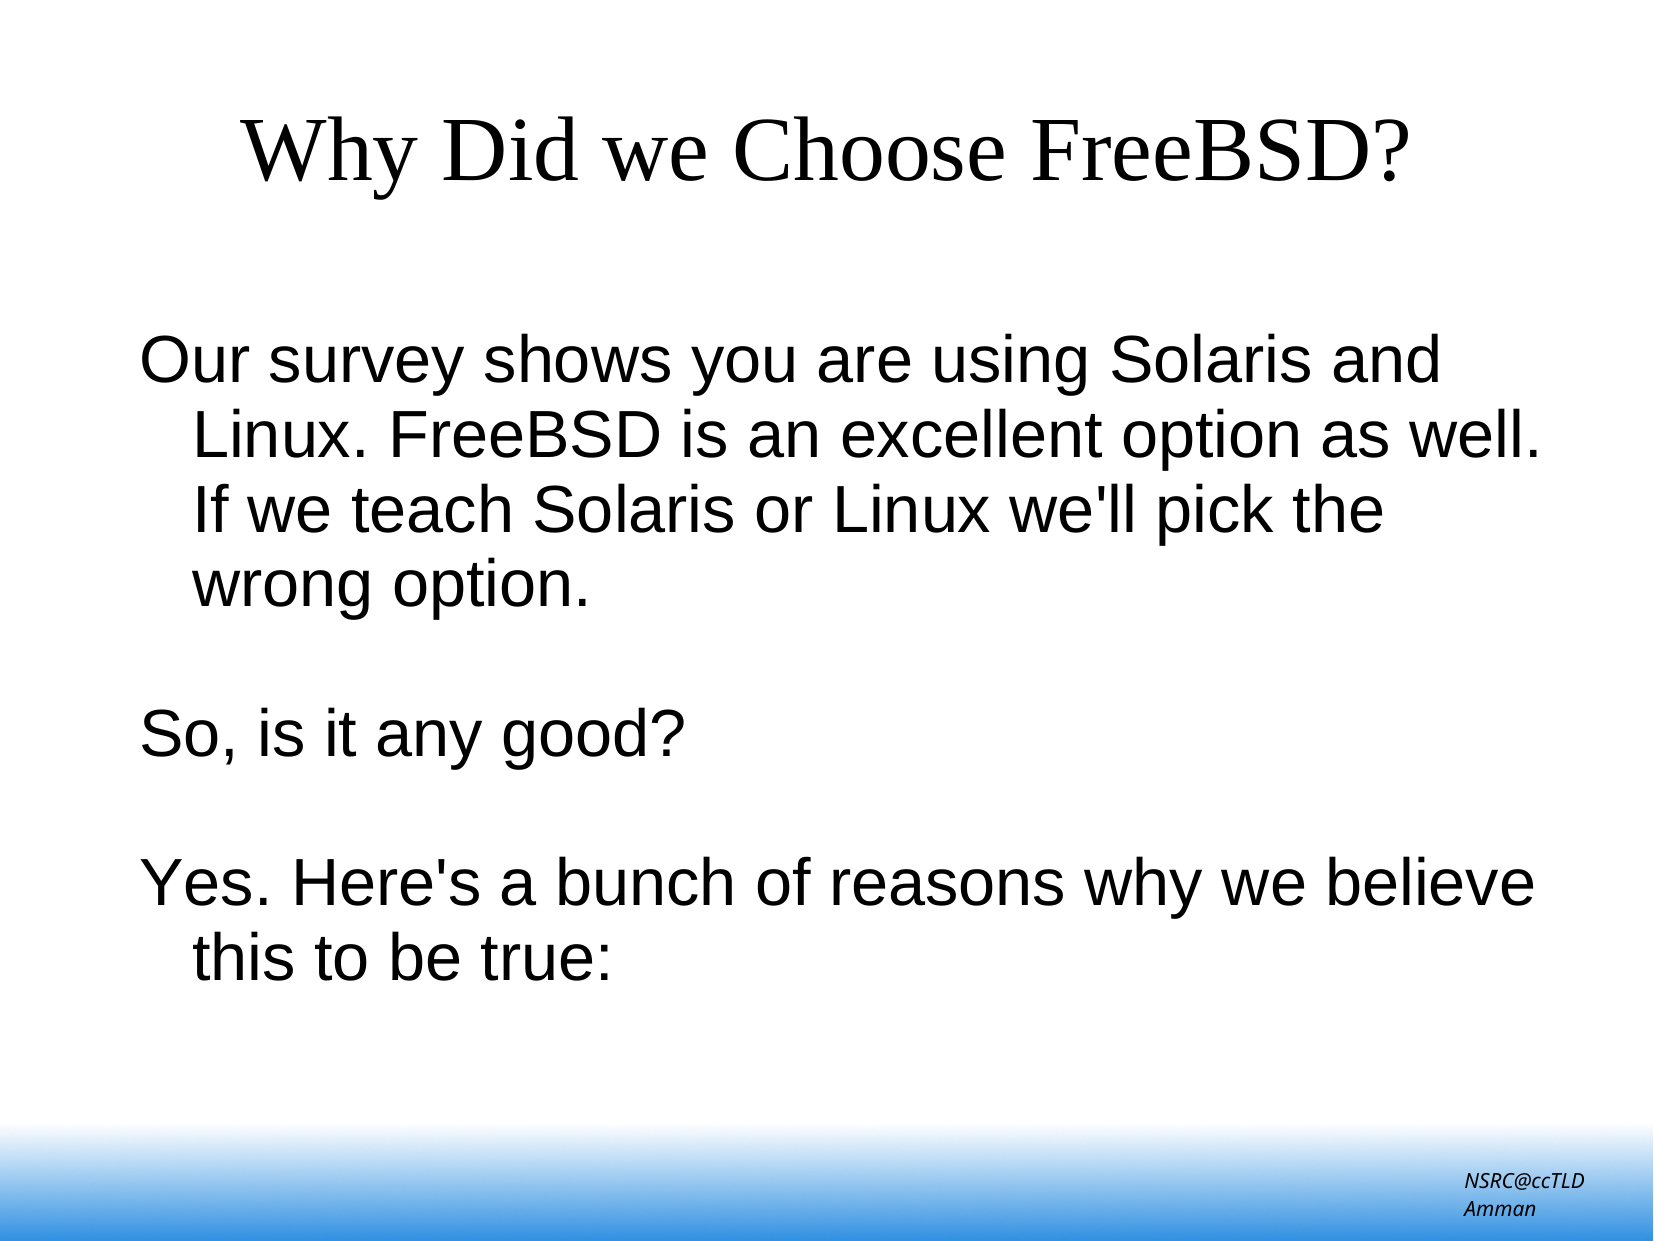

# Why Did we Choose FreeBSD?
Our survey shows you are using Solaris and Linux. FreeBSD is an excellent option as well. If we teach Solaris or Linux we'll pick the wrong option.
So, is it any good?
Yes. Here's a bunch of reasons why we believe this to be true: